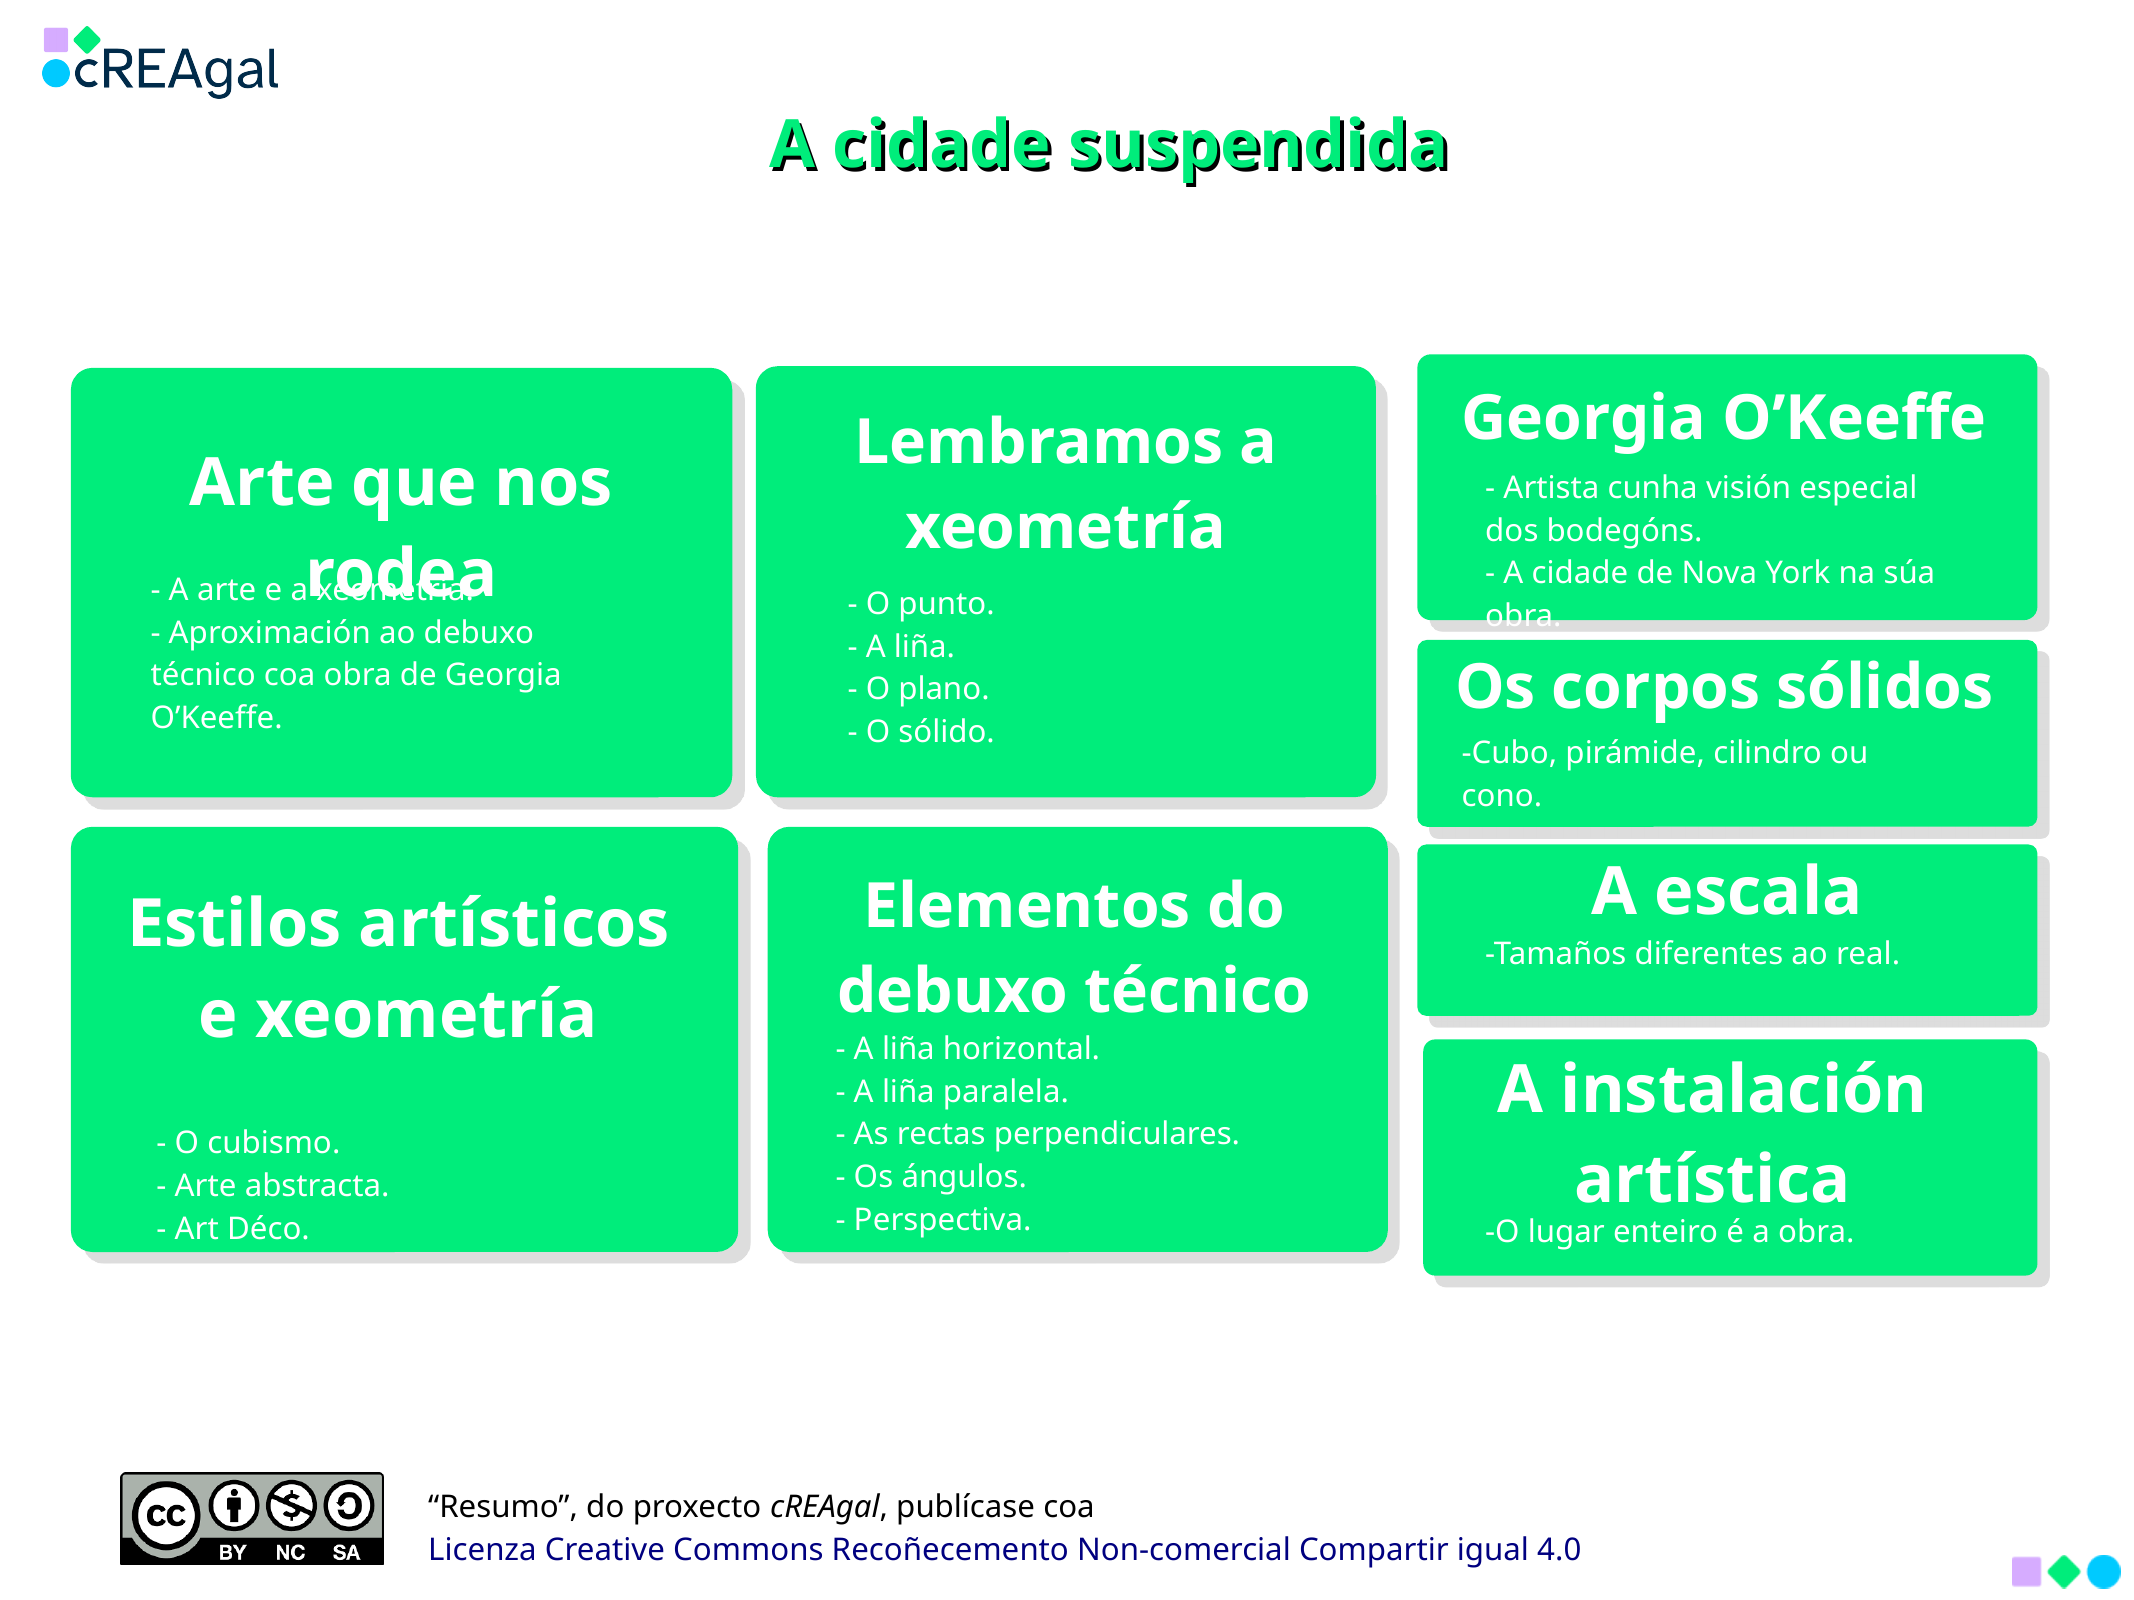

A cidade suspendida
Georgia O’Keeffe
Lembramos a xeometría
Arte que nos rodea
- Artista cunha visión especial dos bodegóns.
- A cidade de Nova York na súa obra.
- A arte e a xeometría.
- Aproximación ao debuxo técnico coa obra de Georgia O’Keeffe.
- O punto.
- A liña.
- O plano.
- O sólido.
Os corpos sólidos
-Cubo, pirámide, cilindro ou cono.
A escala
Elementos do debuxo técnico
Estilos artísticos e xeometría
-Tamaños diferentes ao real.
- A liña horizontal.
- A liña paralela.
- As rectas perpendiculares.
- Os ángulos.
- Perspectiva.
A instalación artística
- O cubismo.
- Arte abstracta.
- Art Déco.
-O lugar enteiro é a obra.
“Resumo”, do proxecto cREAgal, publícase coa Licenza Creative Commons Recoñecemento Non-comercial Compartir igual 4.0